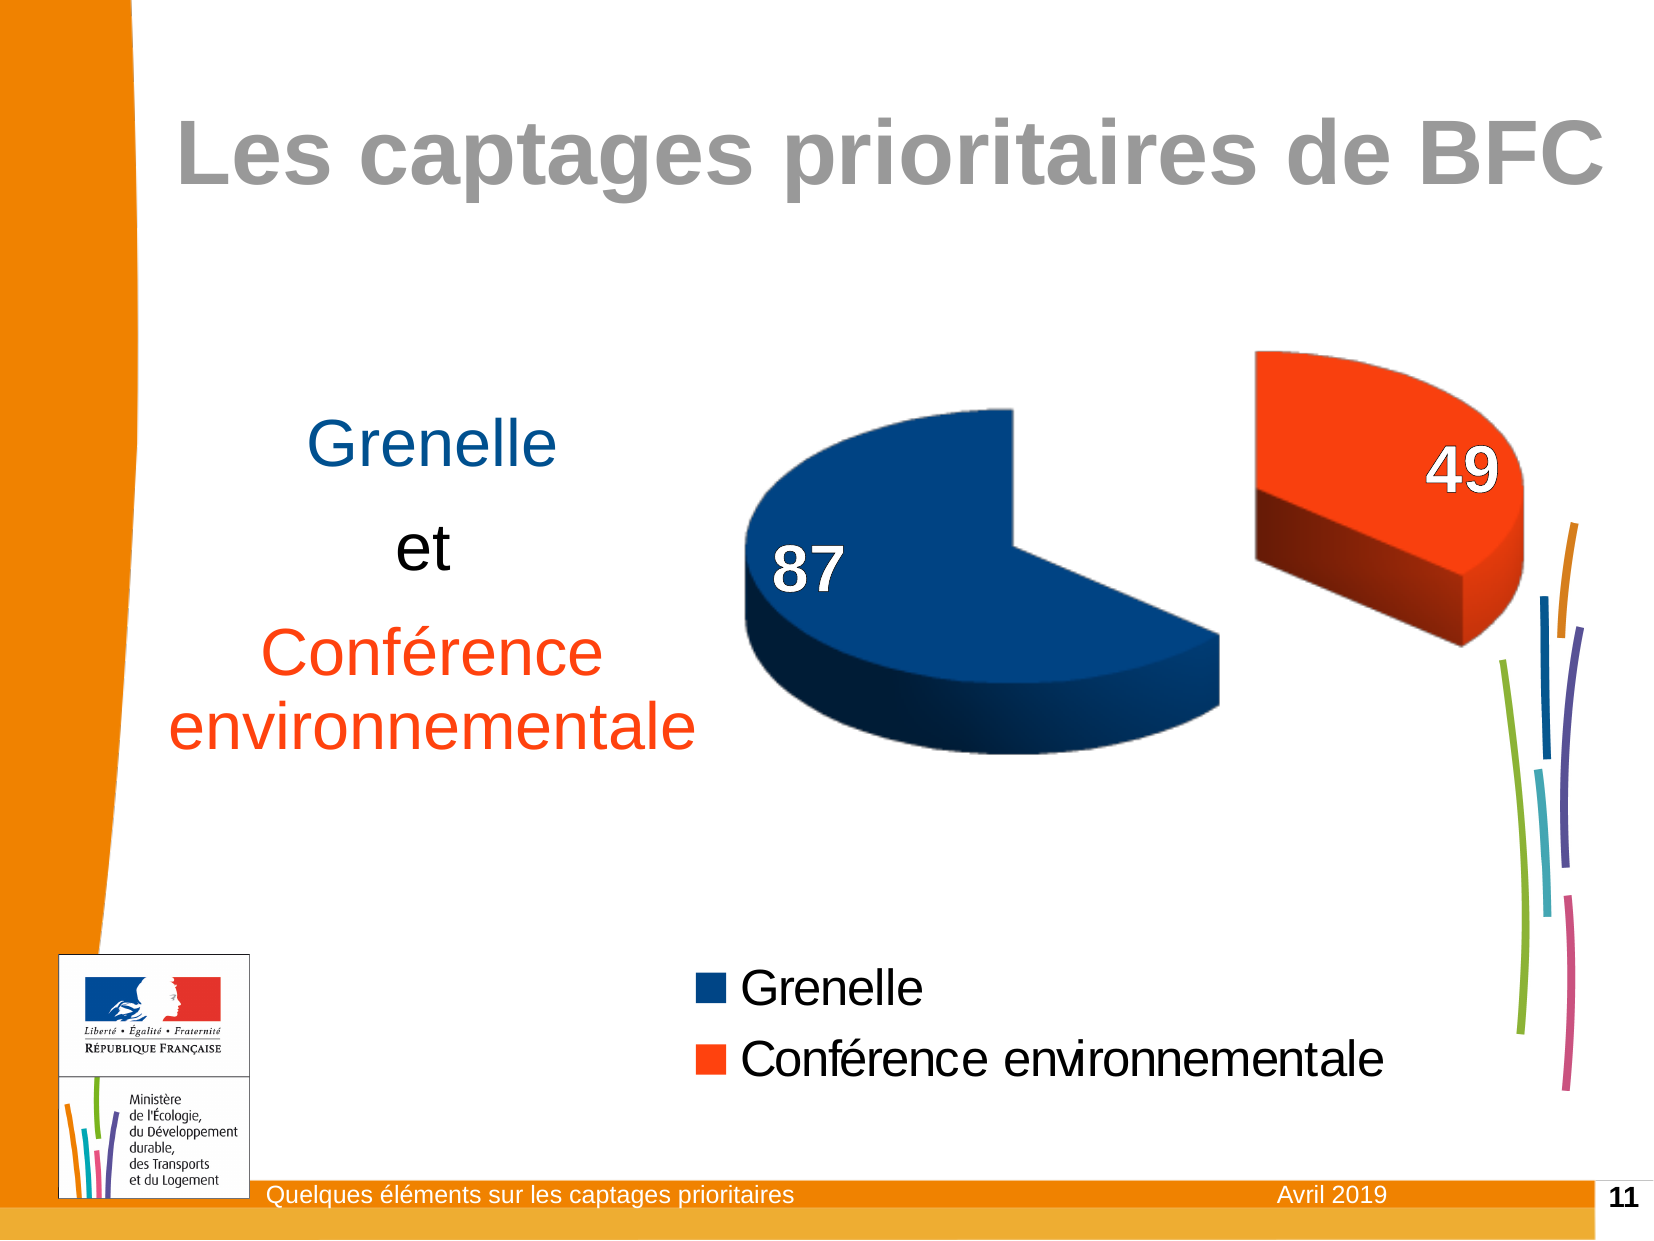

# Les captages prioritaires de BFC
Grenelle
et
Conférence environnementale
Quelques éléments sur les captages prioritaires
Avril 2019
11